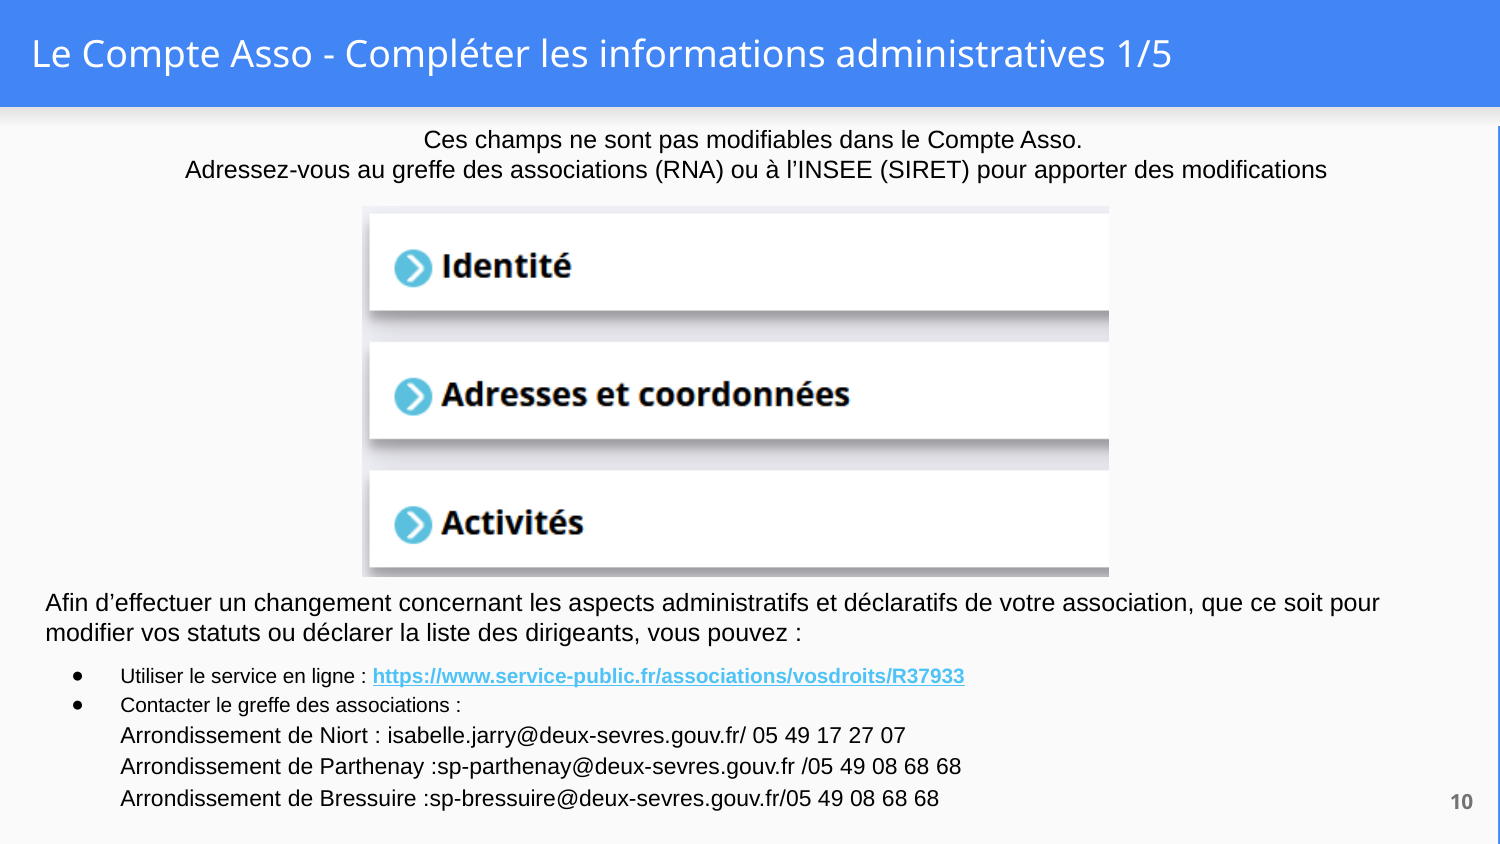

# Le Compte Asso - Compléter les informations administratives 1/5
Ces champs ne sont pas modifiables dans le Compte Asso.
Adressez-vous au greffe des associations (RNA) ou à l’INSEE (SIRET) pour apporter des modifications
Afin d’effectuer un changement concernant les aspects administratifs et déclaratifs de votre association, que ce soit pour modifier vos statuts ou déclarer la liste des dirigeants, vous pouvez :
Utiliser le service en ligne : https://www.service-public.fr/associations/vosdroits/R37933
Contacter le greffe des associations :
Arrondissement de Niort : isabelle.jarry@deux-sevres.gouv.fr/ 05 49 17 27 07
Arrondissement de Parthenay :sp-parthenay@deux-sevres.gouv.fr /05 49 08 68 68
Arrondissement de Bressuire :sp-bressuire@deux-sevres.gouv.fr/05 49 08 68 68